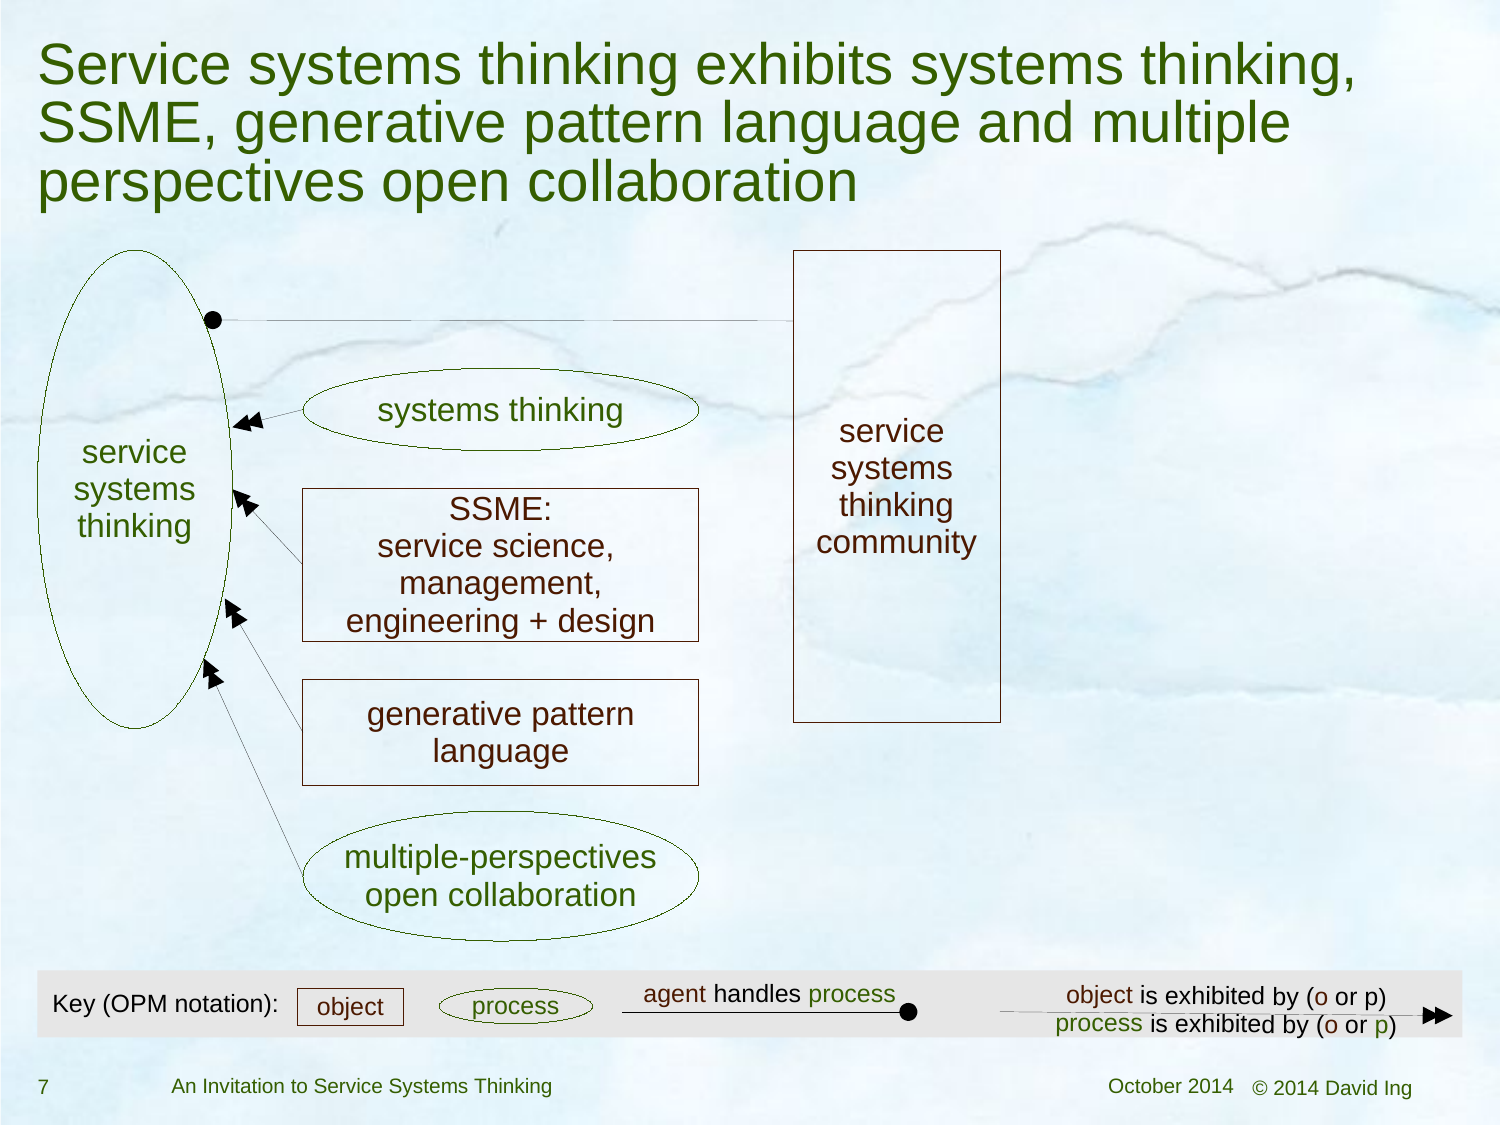

# Service systems thinking exhibits systems thinking, SSME, generative pattern language and multiple perspectives open collaboration
service
systems
thinking
service
systems
thinking
community
systems thinking
SSME:
service science,
management,
engineering + design
generative pattern
language
multiple-perspectives
open collaboration
Key (OPM notation):
object
process
object is exhibited by (o or p)
process is exhibited by (o or p)
agent handles process
An Invitation to Service Systems Thinking
October 2014
7